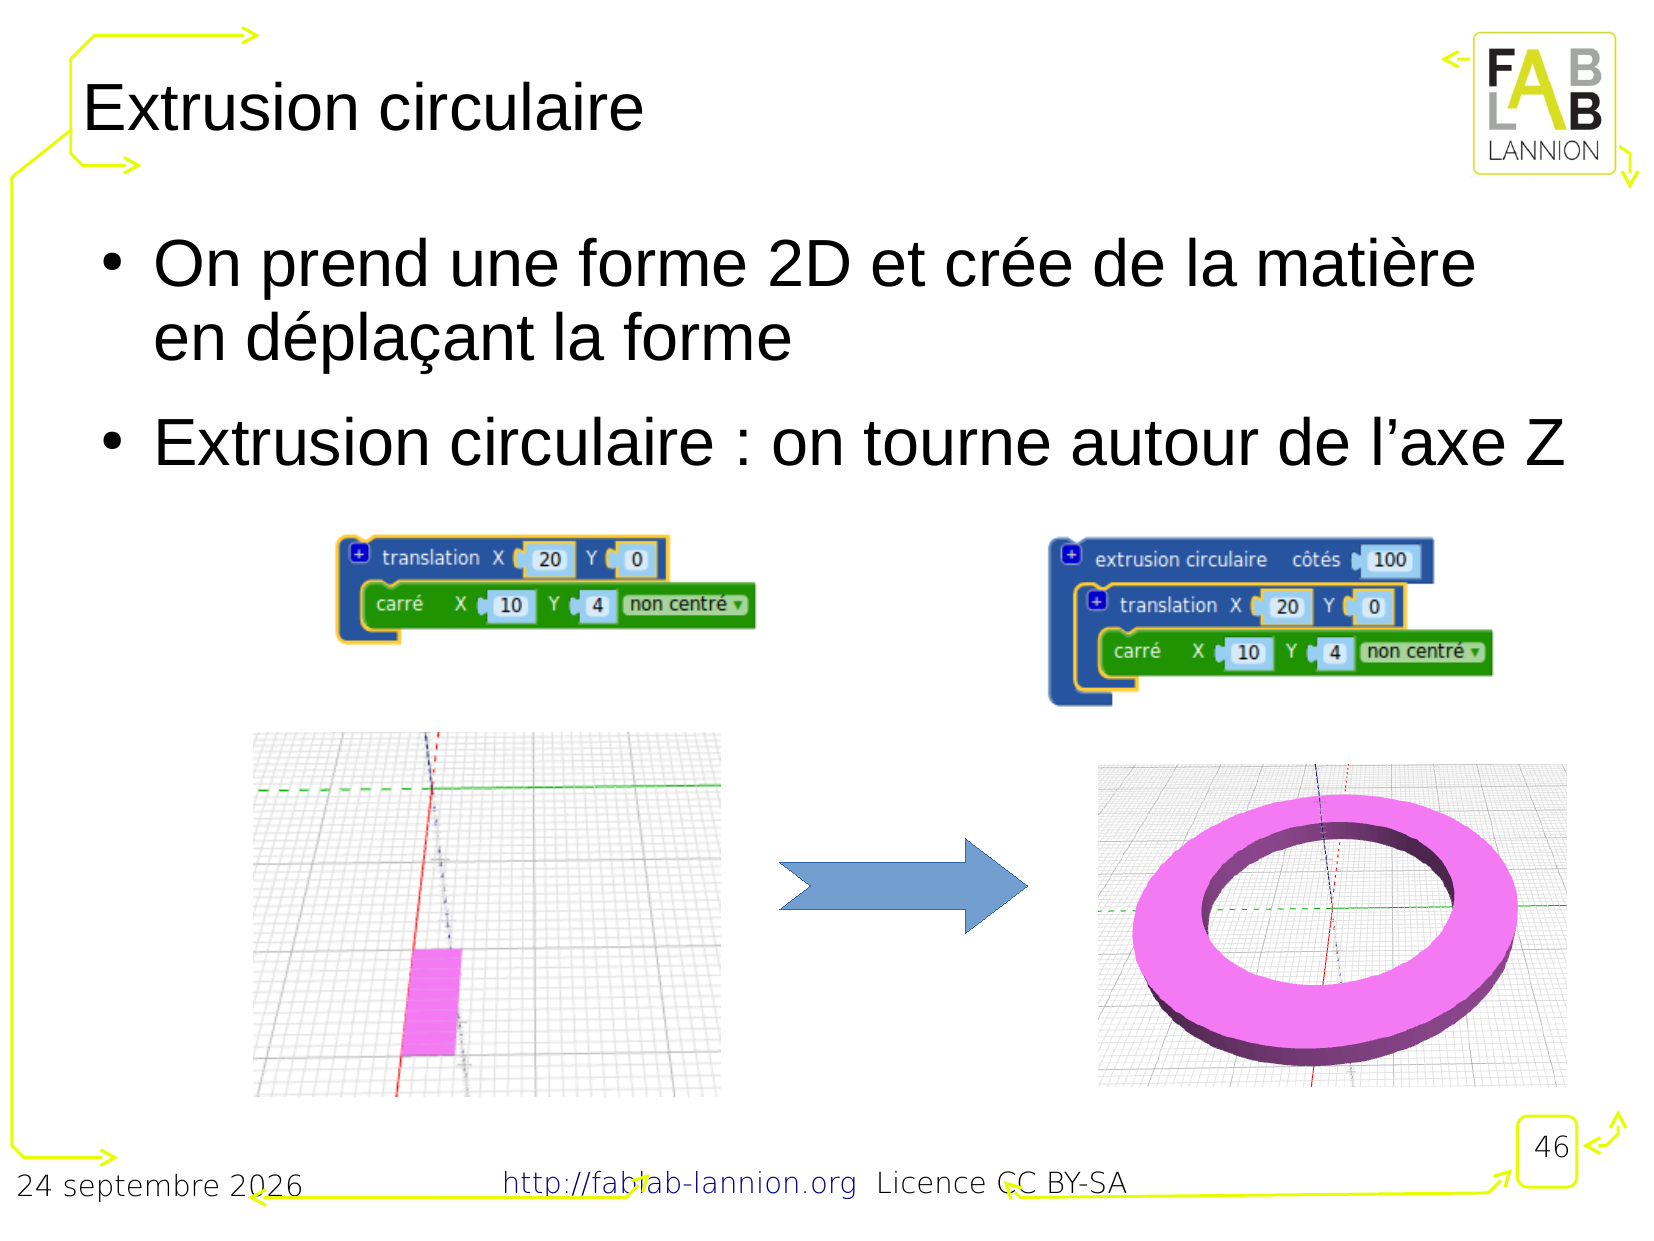

# Extrusion circulaire
On prend une forme 2D et crée de la matière en déplaçant la forme
Extrusion circulaire : on tourne autour de l’axe Z
46